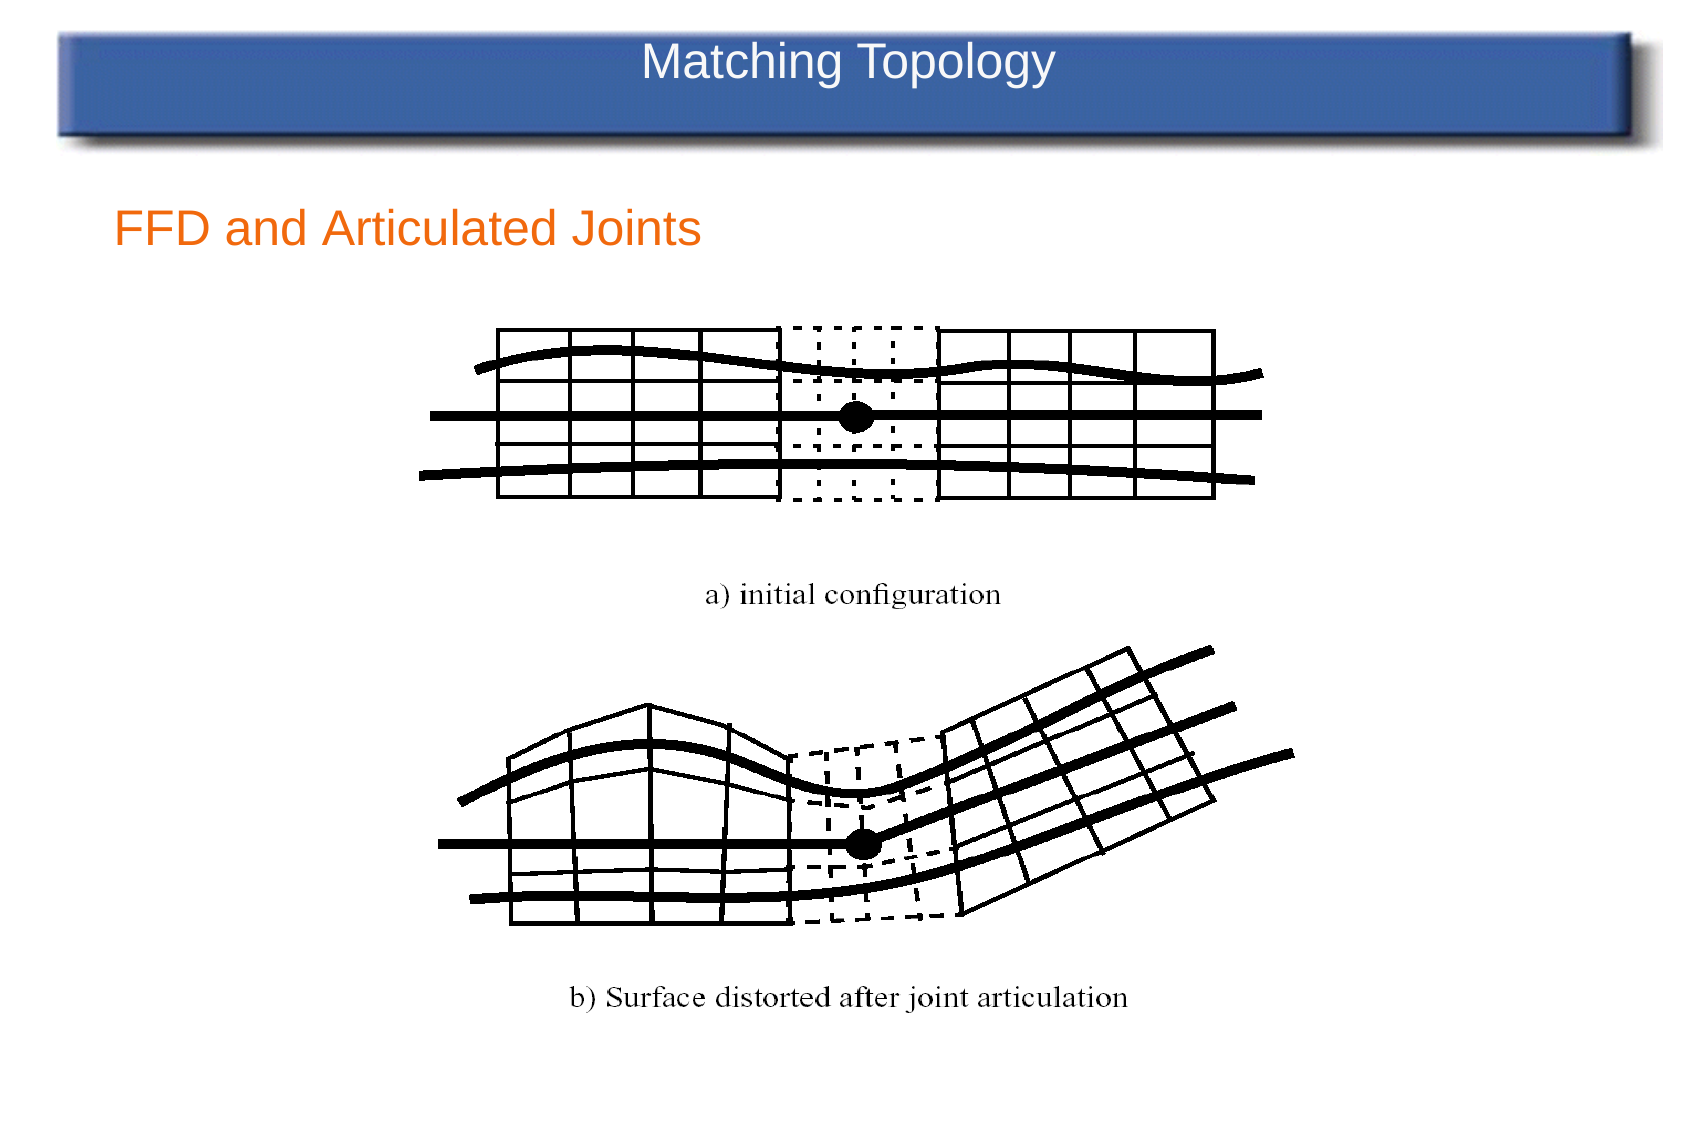

# Matching Topology
FFD and Articulated Joints